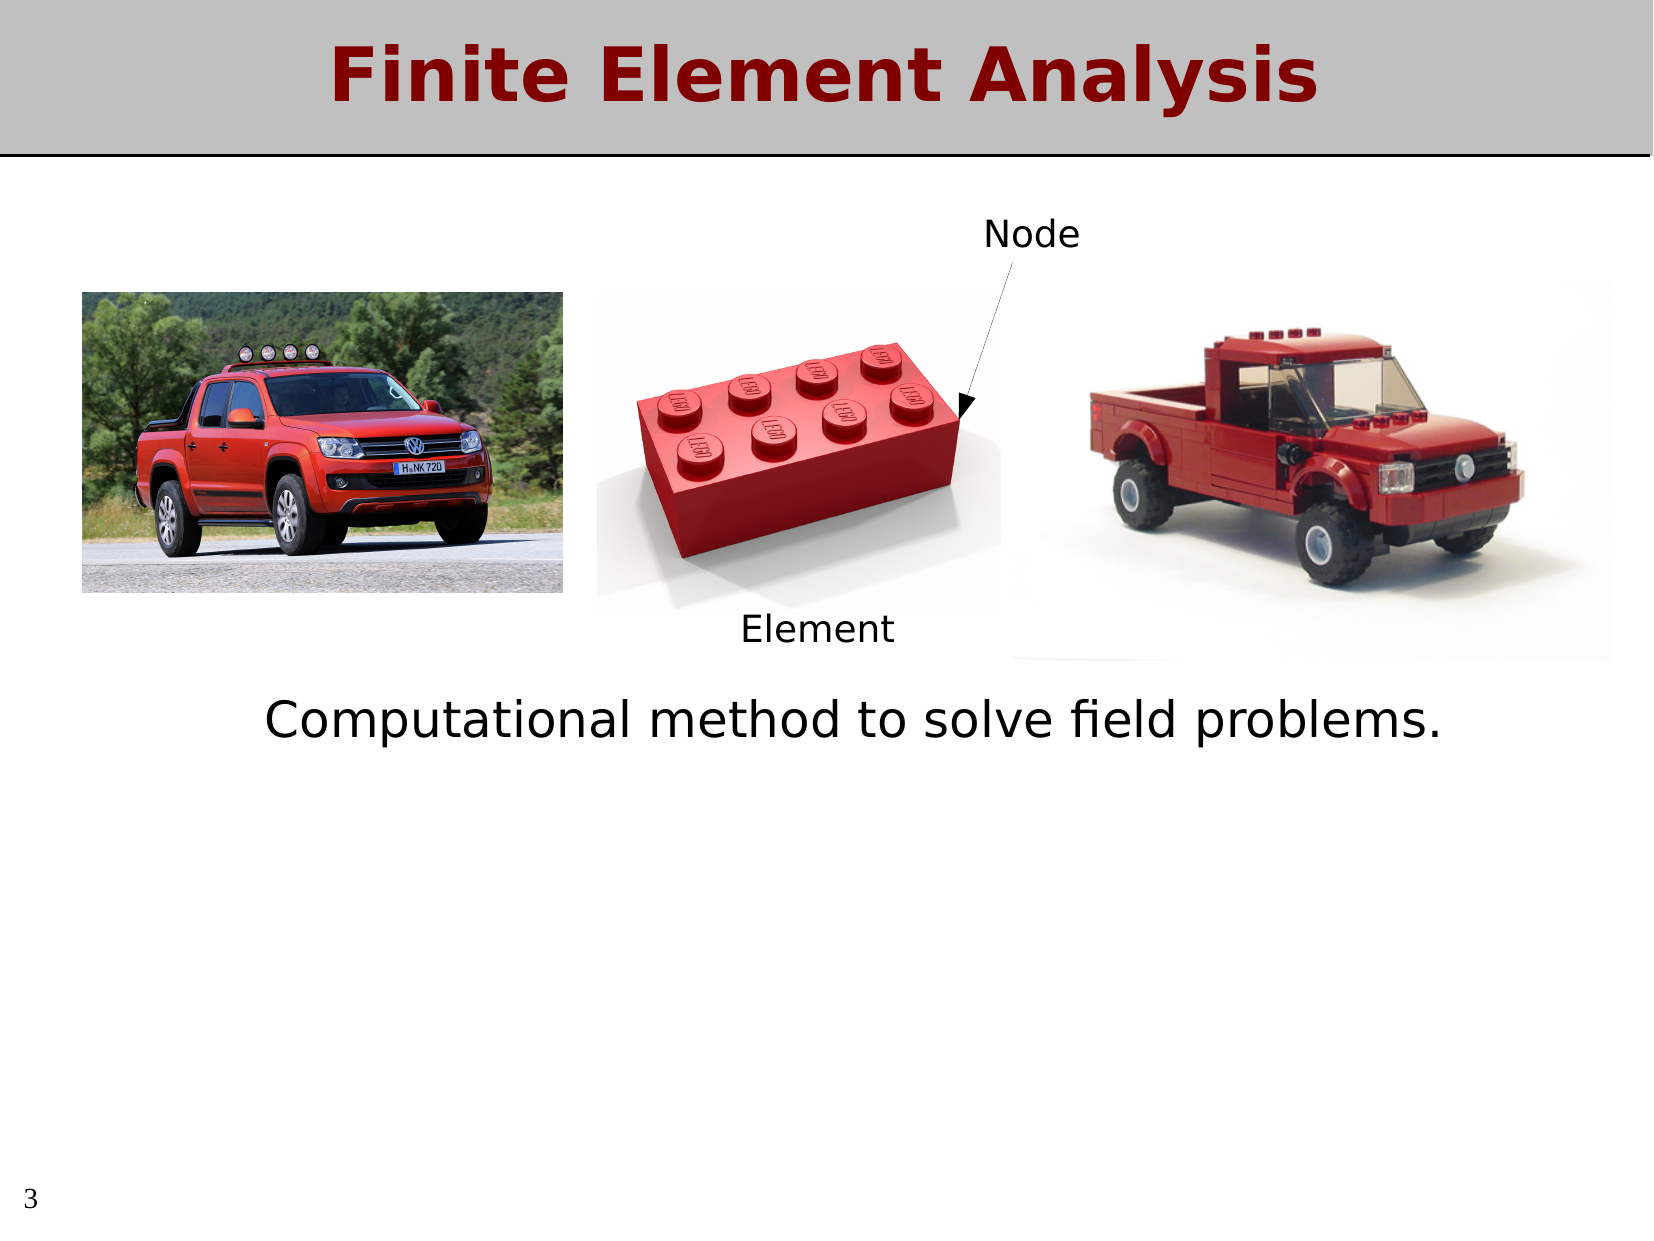

Finite Element Analysis
Node
Element
# Computational method to solve field problems.